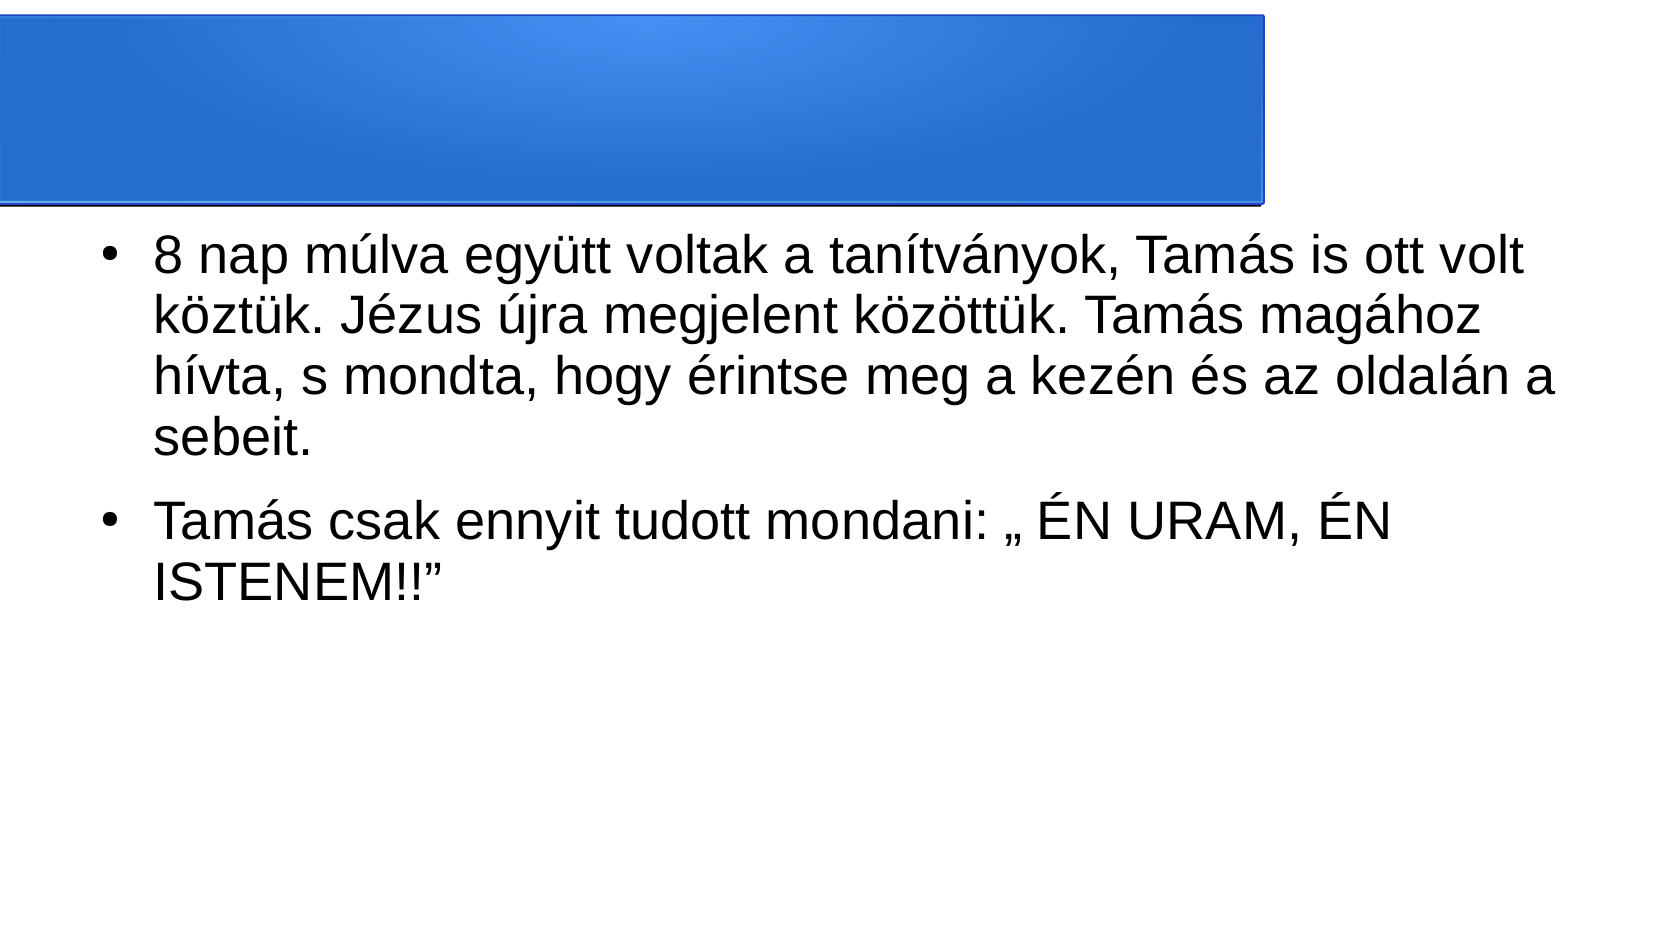

#
8 nap múlva együtt voltak a tanítványok, Tamás is ott volt köztük. Jézus újra megjelent közöttük. Tamás magához hívta, s mondta, hogy érintse meg a kezén és az oldalán a sebeit.
Tamás csak ennyit tudott mondani: „ ÉN URAM, ÉN ISTENEM!!”